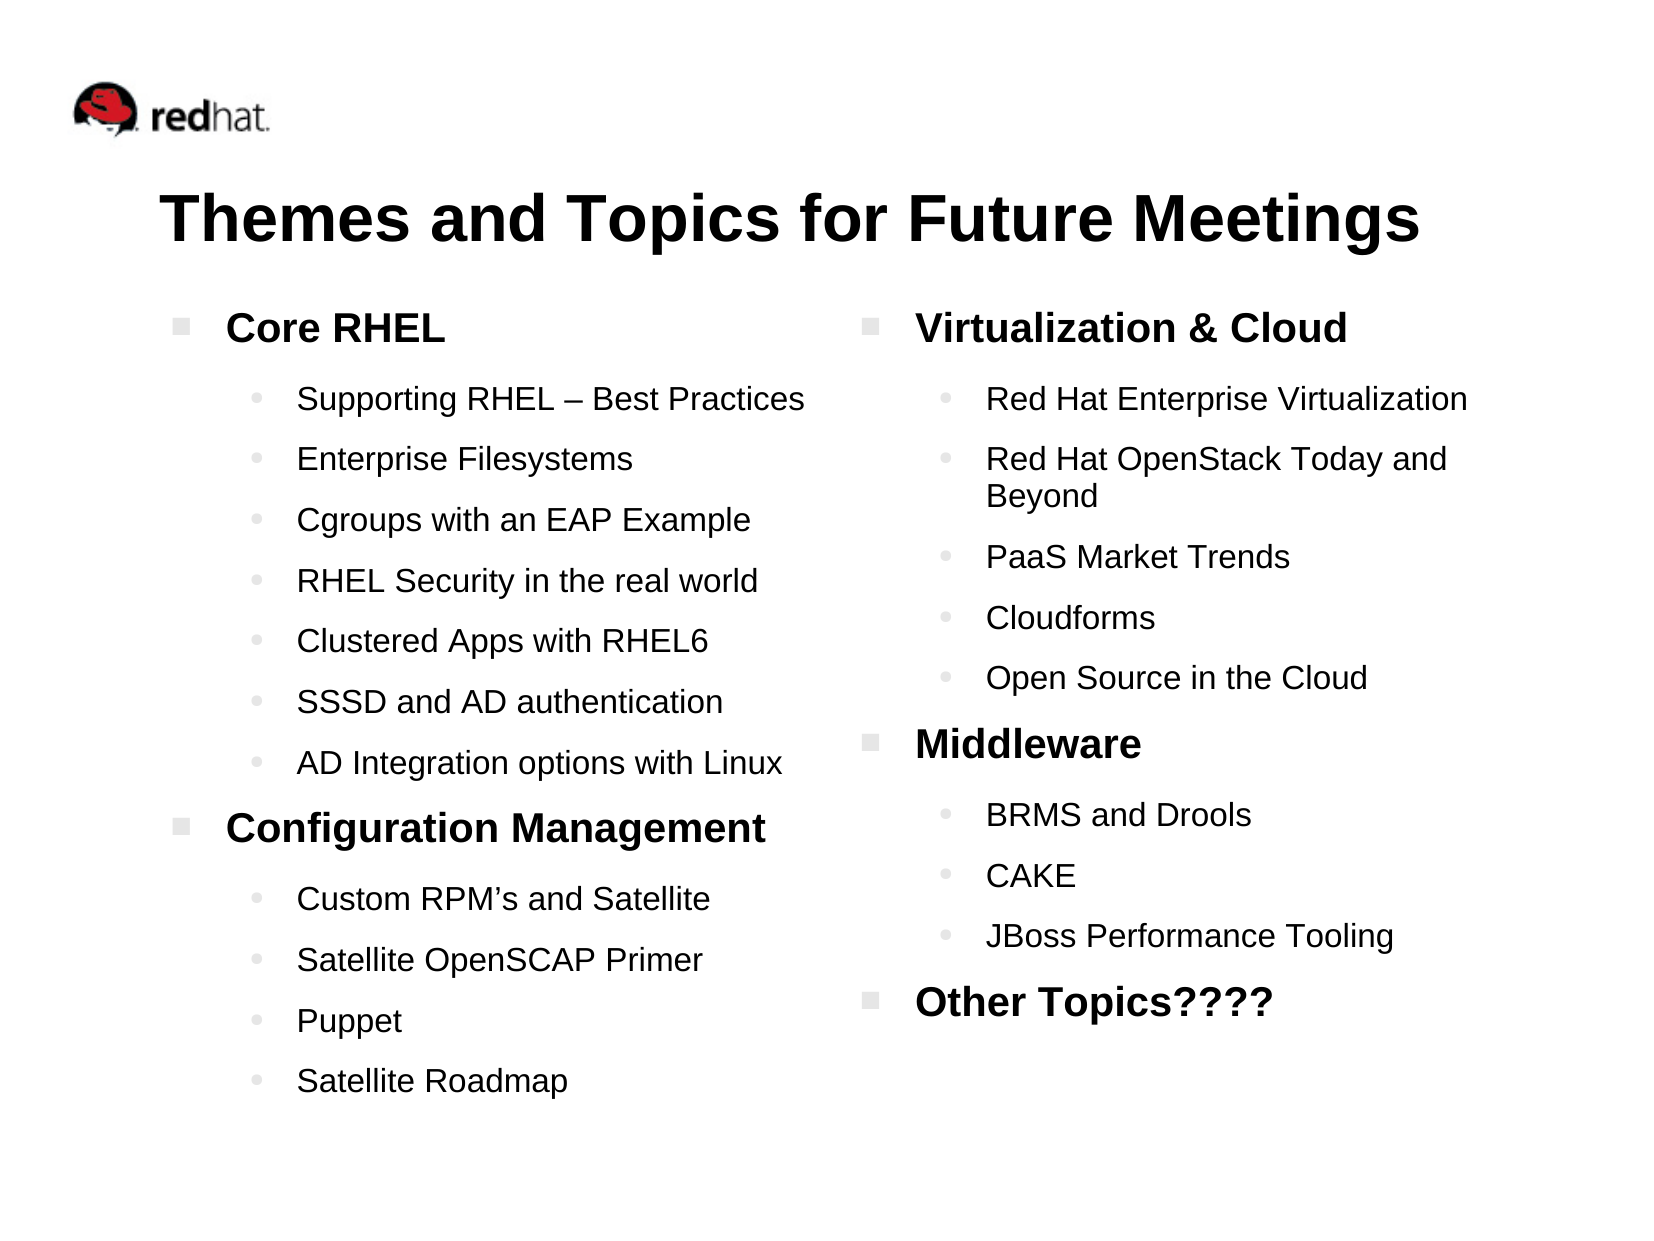

# Themes and Topics for Future Meetings
Core RHEL
Supporting RHEL – Best Practices
Enterprise Filesystems
Cgroups with an EAP Example
RHEL Security in the real world
Clustered Apps with RHEL6
SSSD and AD authentication
AD Integration options with Linux
Configuration Management
Custom RPM’s and Satellite
Satellite OpenSCAP Primer
Puppet
Satellite Roadmap
Virtualization & Cloud
Red Hat Enterprise Virtualization
Red Hat OpenStack Today and Beyond
PaaS Market Trends
Cloudforms
Open Source in the Cloud
Middleware
BRMS and Drools
CAKE
JBoss Performance Tooling
Other Topics????